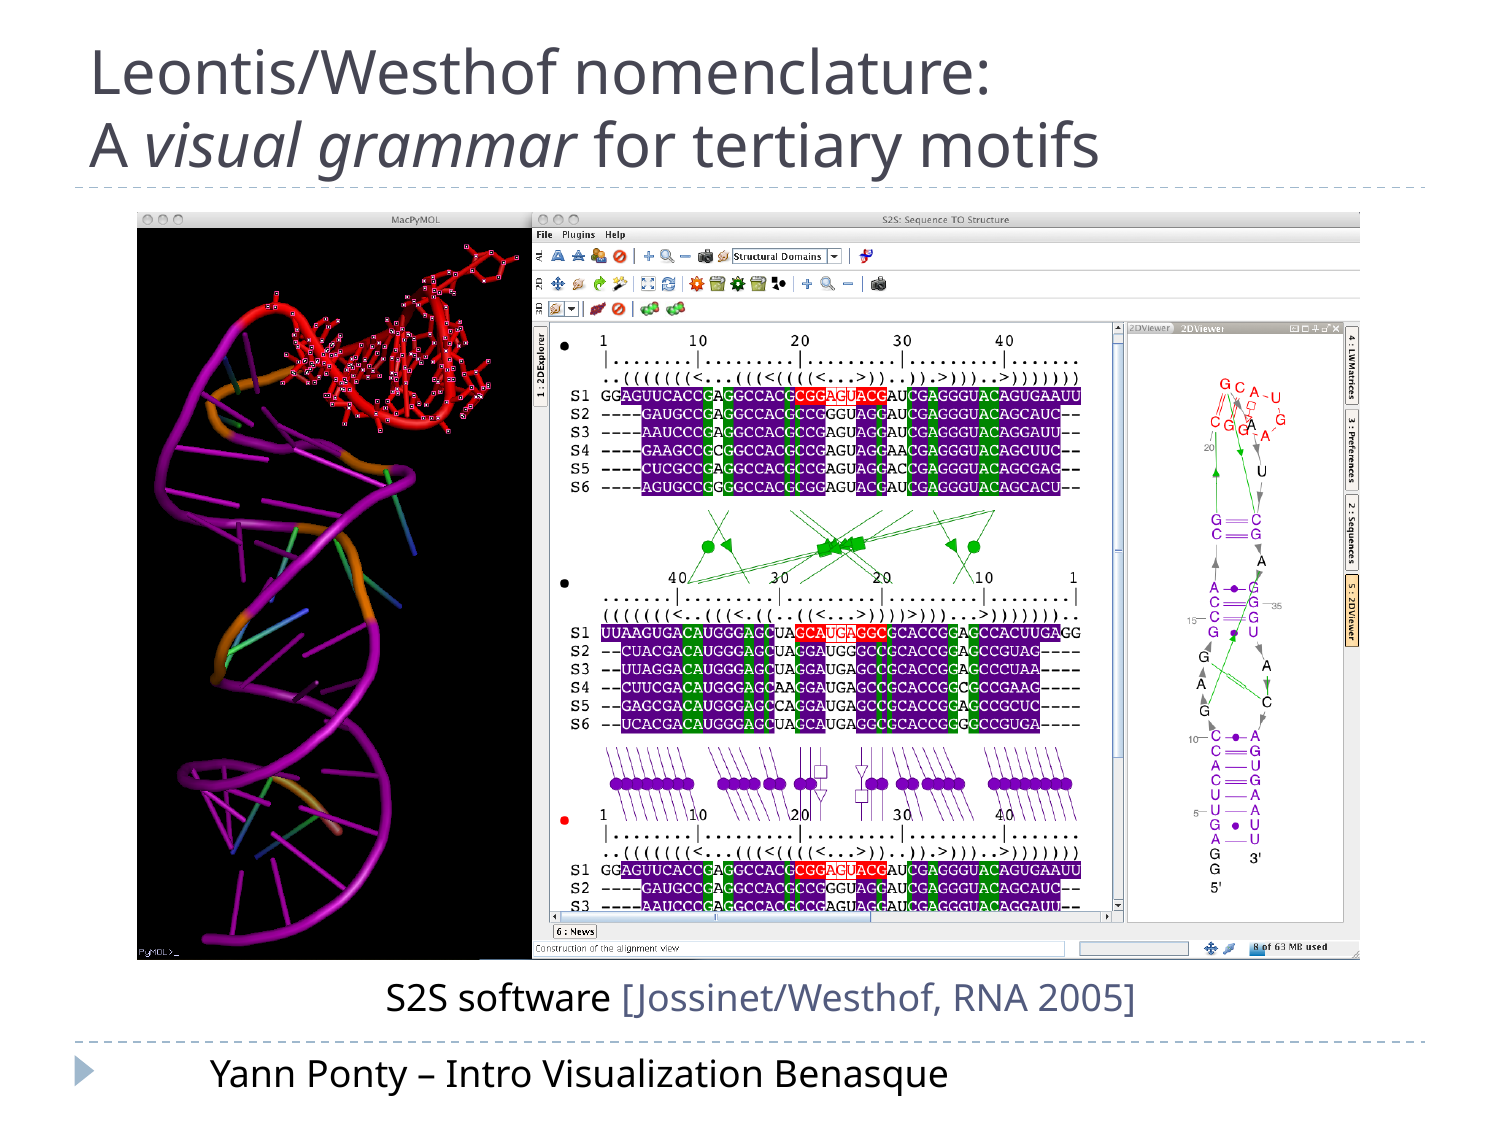

# Leontis/Westhof nomenclature: A visual grammar for tertiary motifs
S2S software [Jossinet/Westhof, RNA 2005]
Benasque RNA